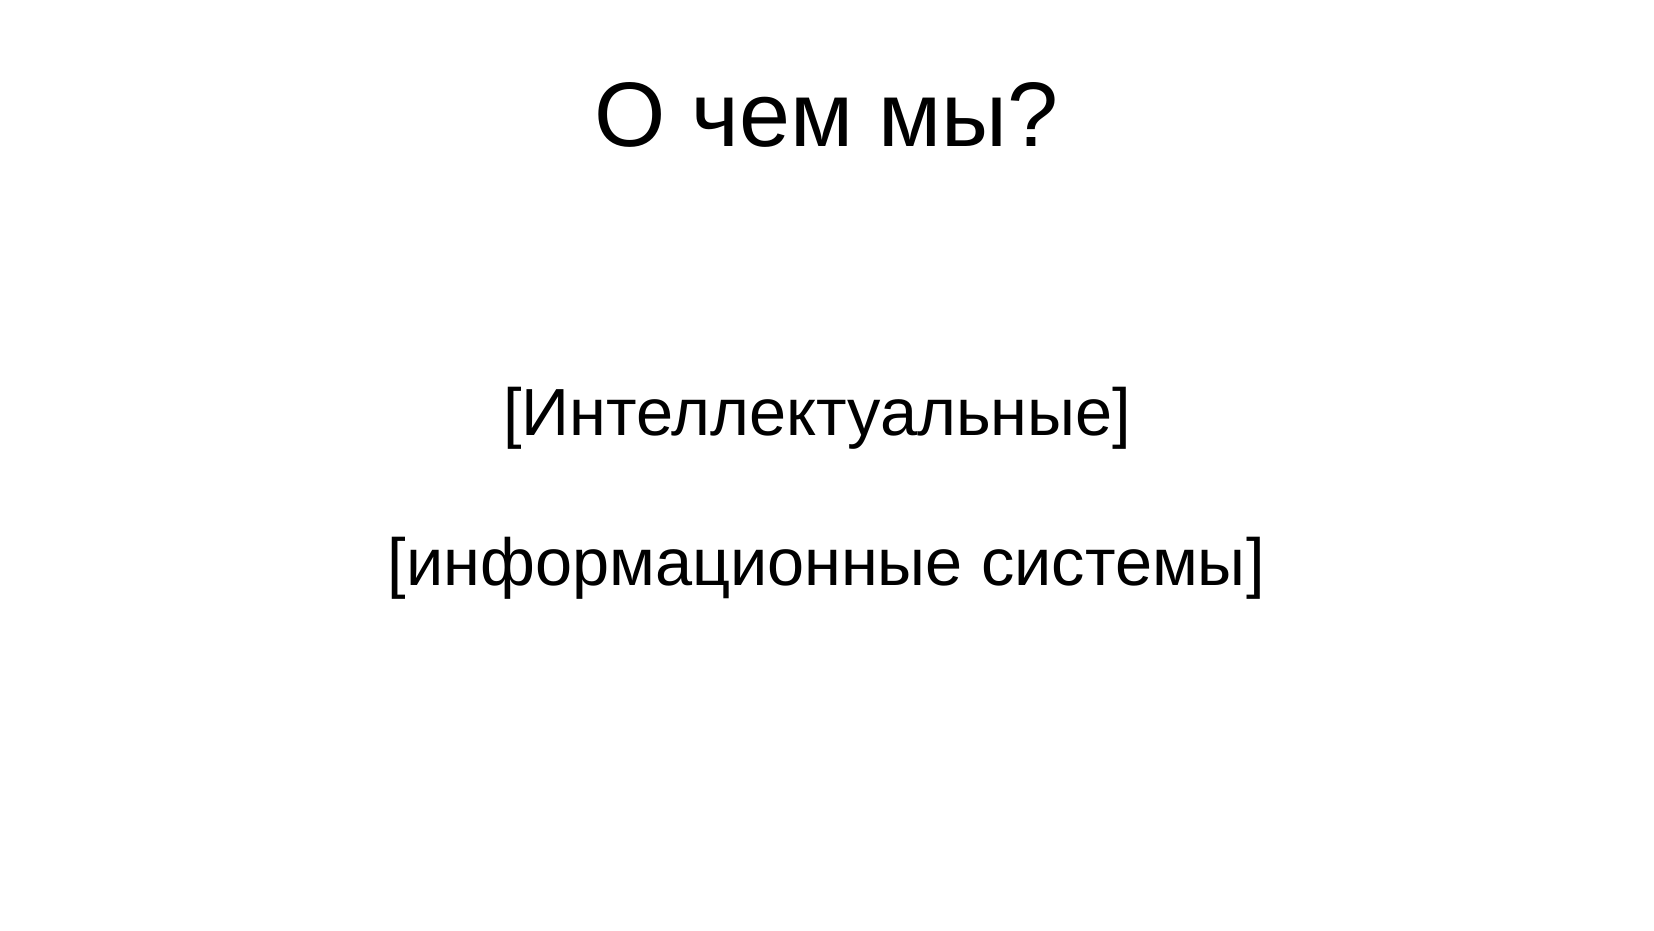

# О чем мы?
[Интеллектуальные]
[информационные системы]